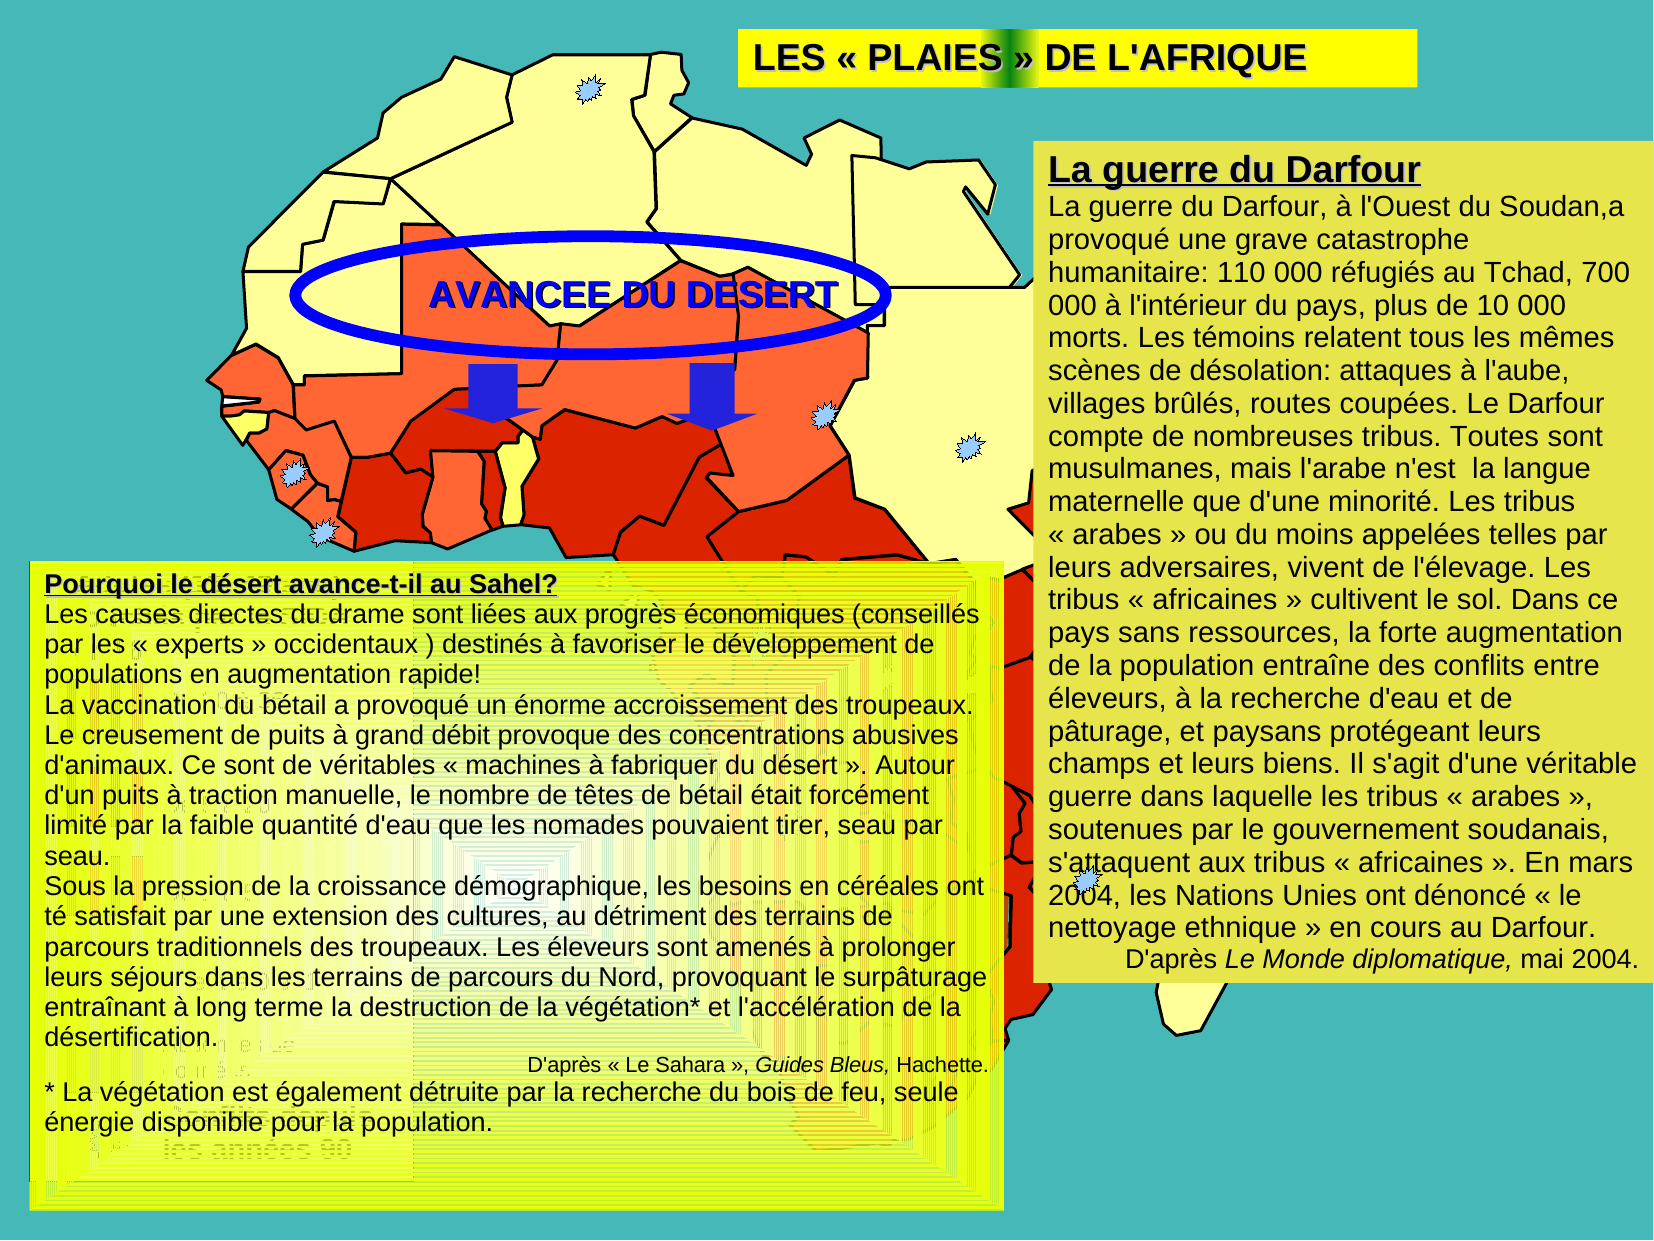

LES « PLAIES » DE L'AFRIQUE
AFRIQUE DU NORD
AFRIQUE
CENTRALE
La guerre du Darfour
La guerre du Darfour, à l'Ouest du Soudan,a provoqué une grave catastrophe humanitaire: 110 000 réfugiés au Tchad, 700 000 à l'intérieur du pays, plus de 10 000 morts. Les témoins relatent tous les mêmes scènes de désolation: attaques à l'aube, villages brûlés, routes coupées. Le Darfour compte de nombreuses tribus. Toutes sont musulmanes, mais l'arabe n'est la langue maternelle que d'une minorité. Les tribus « arabes » ou du moins appelées telles par leurs adversaires, vivent de l'élevage. Les tribus « africaines » cultivent le sol. Dans ce pays sans ressources, la forte augmentation de la population entraîne des conflits entre éleveurs, à la recherche d'eau et de pâturage, et paysans protégeant leurs champs et leurs biens. Il s'agit d'une véritable guerre dans laquelle les tribus « arabes », soutenues par le gouvernement soudanais, s'attaquent aux tribus « africaines ». En mars 2004, les Nations Unies ont dénoncé « le nettoyage ethnique » en cours au Darfour.
D'après Le Monde diplomatique, mai 2004.
AVANCEE DU DESERT
Adutes (15- 49 ans) touchés par le SIDA en %
Pourquoi le désert avance-t-il au Sahel?
Les causes directes du drame sont liées aux progrès économiques (conseillés par les « experts » occidentaux ) destinés à favoriser le développement de populations en augmentation rapide!
La vaccination du bétail a provoqué un énorme accroissement des troupeaux. Le creusement de puits à grand débit provoque des concentrations abusives d'animaux. Ce sont de véritables « machines à fabriquer du désert ». Autour d'un puits à traction manuelle, le nombre de têtes de bétail était forcément limité par la faible quantité d'eau que les nomades pouvaient tirer, seau par seau.
Sous la pression de la croissance démographique, les besoins en céréales ont té satisfait par une extension des cultures, au détriment des terrains de parcours traditionnels des troupeaux. Les éleveurs sont amenés à prolonger leurs séjours dans les terrains de parcours du Nord, provoquant le surpâturage entraînant à long terme la destruction de la végétation* et l'accélération de la désertification.
D'après « Le Sahara », Guides Bleus, Hachette.
* La végétation est également détruite par la recherche du bois de feu, seule énergie disponible pour la population.
De 20 à 36
De 5 à 20
De 1 à 5
entre 0 et 1
Absences de données
Conflits depuis les années 90